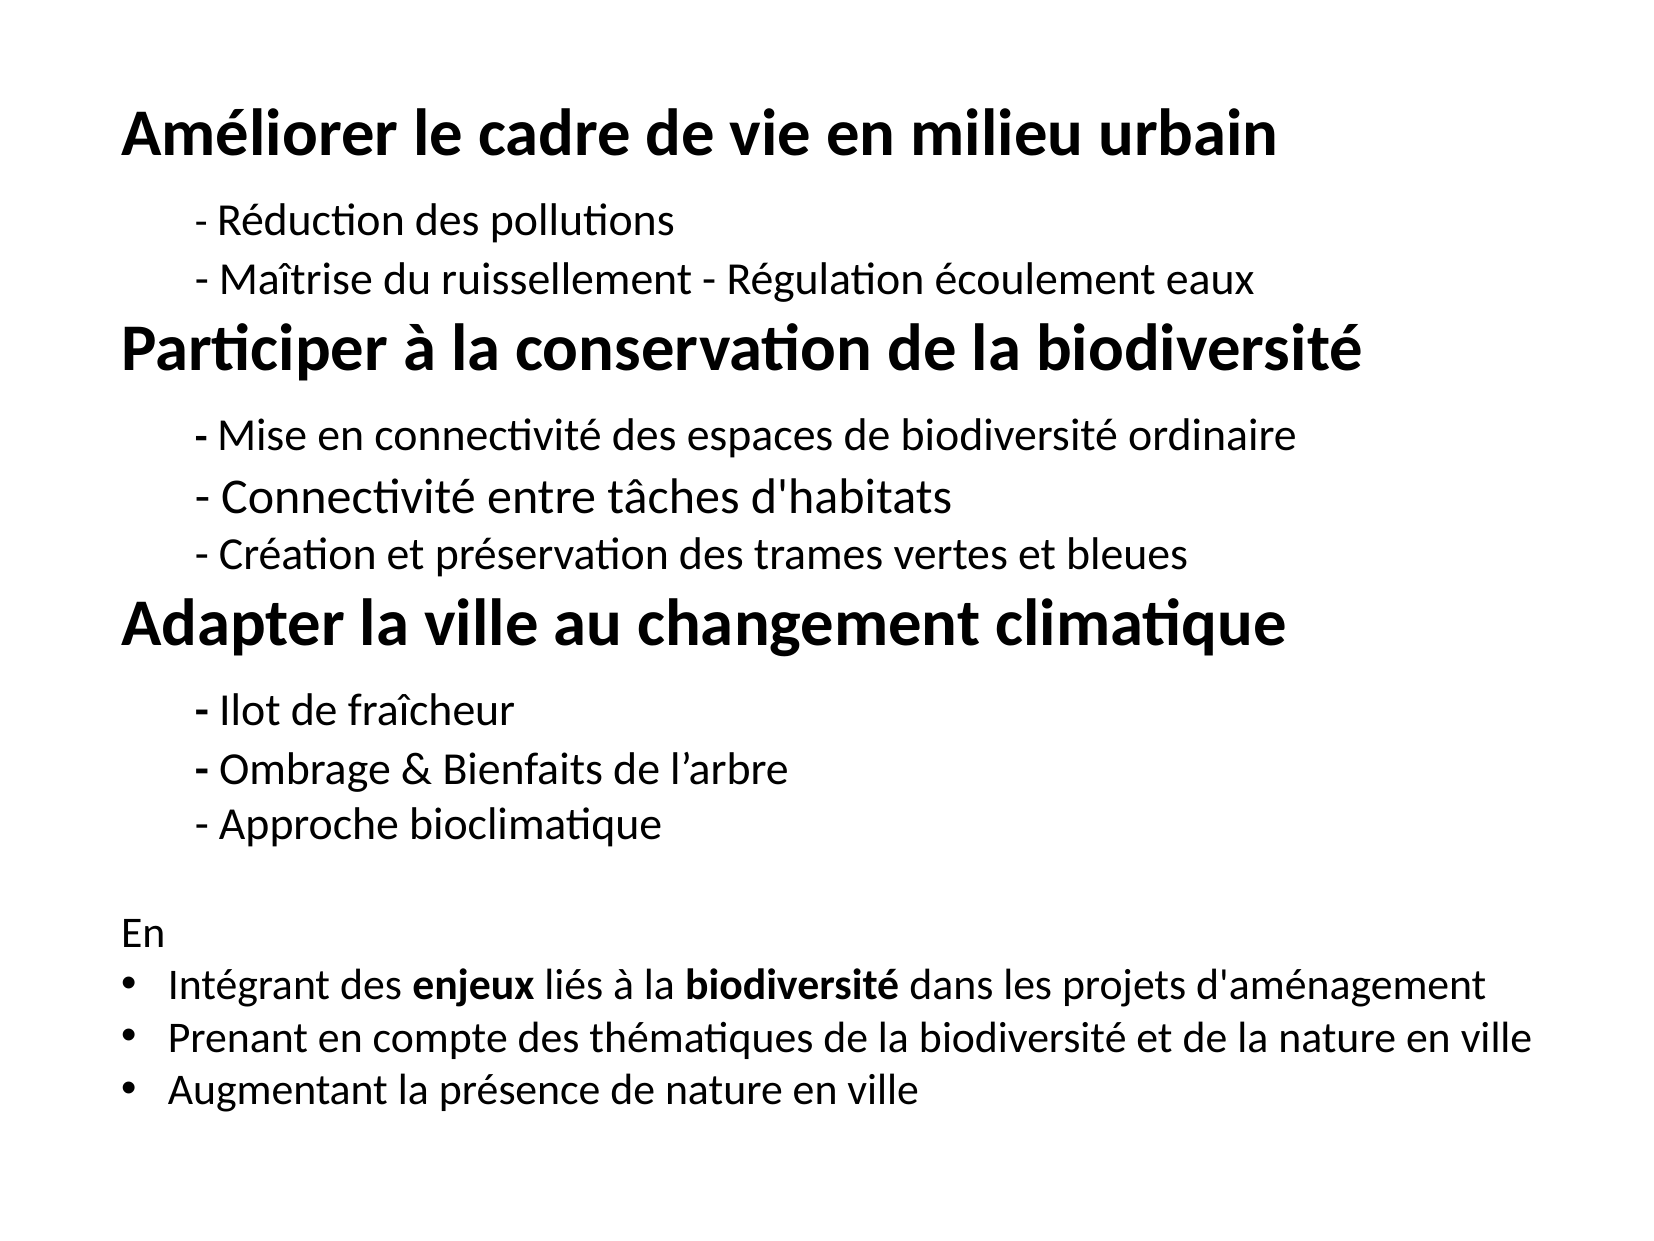

Améliorer le cadre de vie en milieu urbain
	- Réduction des pollutions
	- Maîtrise du ruissellement - Régulation écoulement eaux
Participer à la conservation de la biodiversité
	- Mise en connectivité des espaces de biodiversité ordinaire
	- Connectivité entre tâches d'habitats
	- Création et préservation des trames vertes et bleues
Adapter la ville au changement climatique
	- Ilot de fraîcheur
	- Ombrage & Bienfaits de l’arbre
	- Approche bioclimatique
En
Intégrant des enjeux liés à la biodiversité dans les projets d'aménagement
Prenant en compte des thématiques de la biodiversité et de la nature en ville
Augmentant la présence de nature en ville